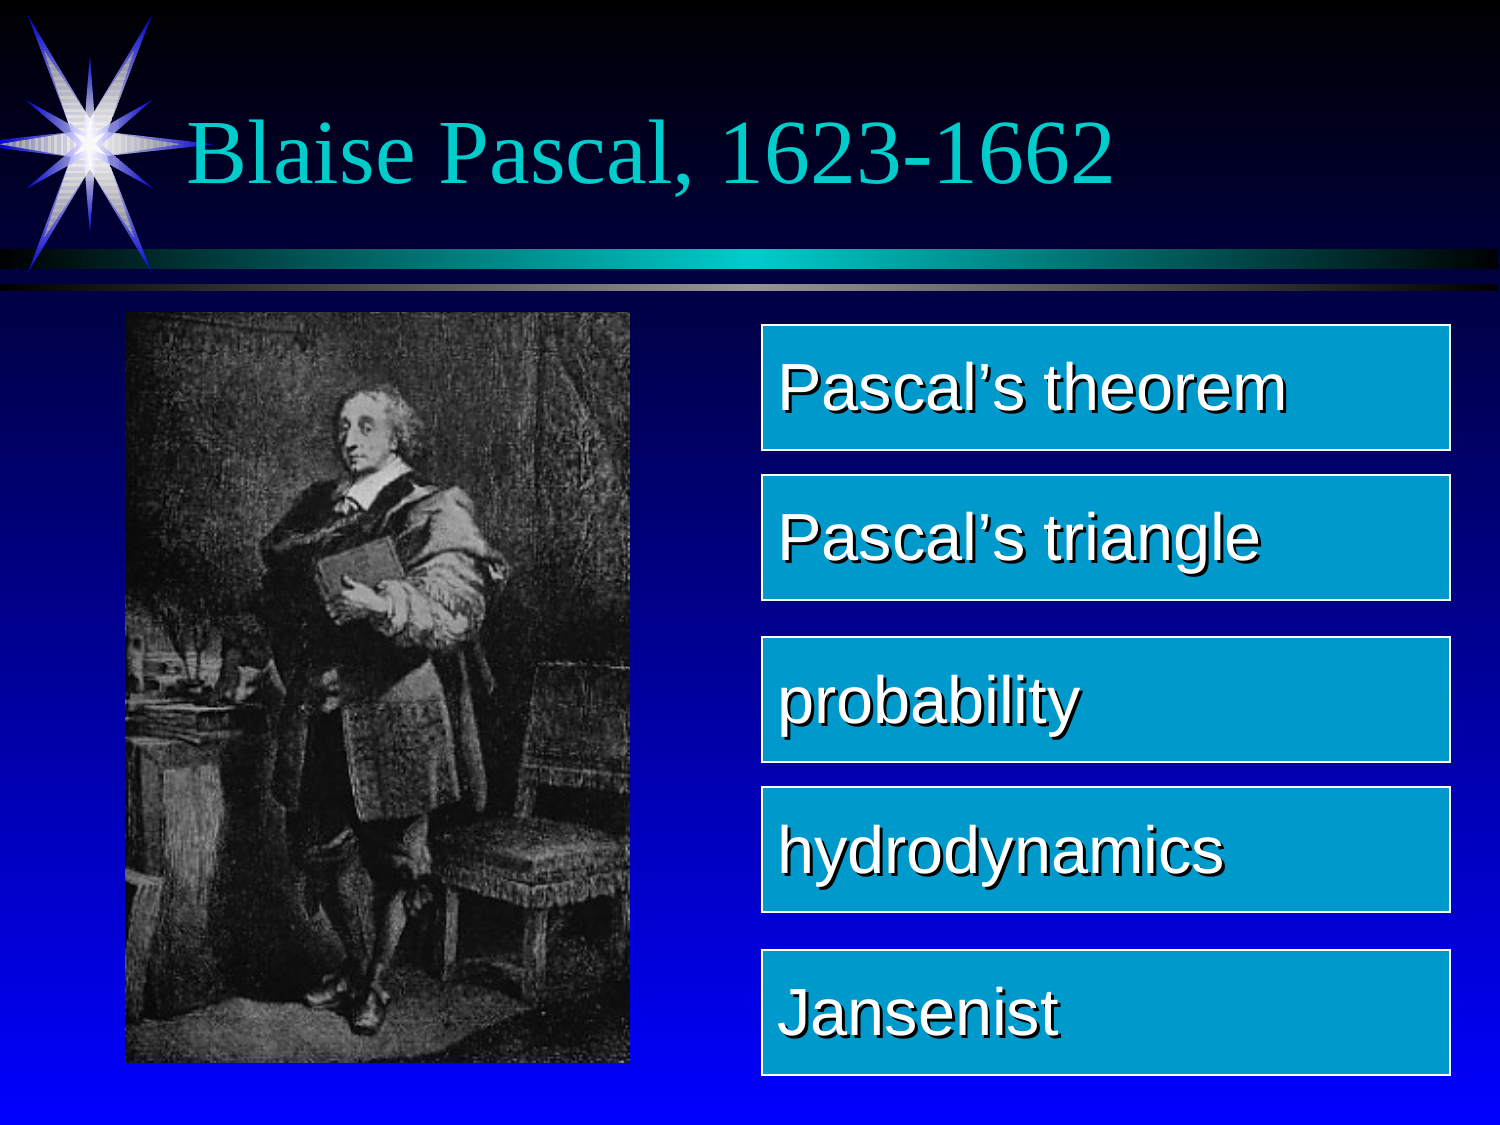

# Blaise Pascal, 1623-1662
Pascal’s theorem
Pascal’s triangle
probability
hydrodynamics
Jansenist